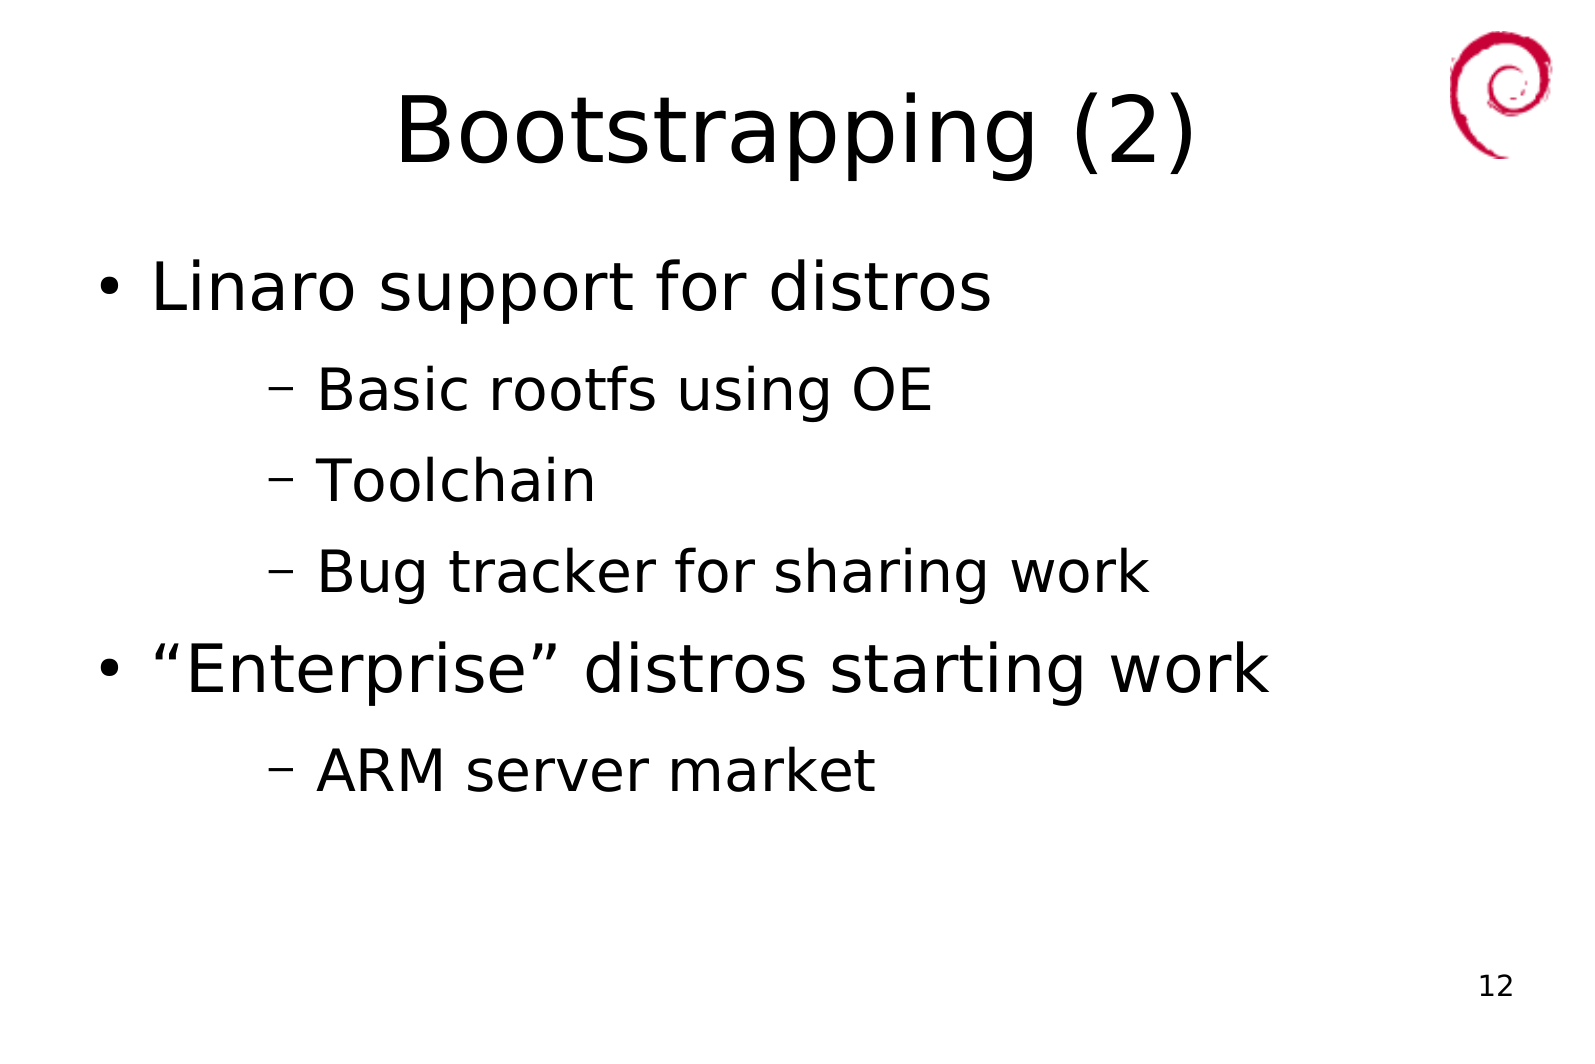

# Bootstrapping (2)
Linaro support for distros
Basic rootfs using OE
Toolchain
Bug tracker for sharing work
“Enterprise” distros starting work
ARM server market
12